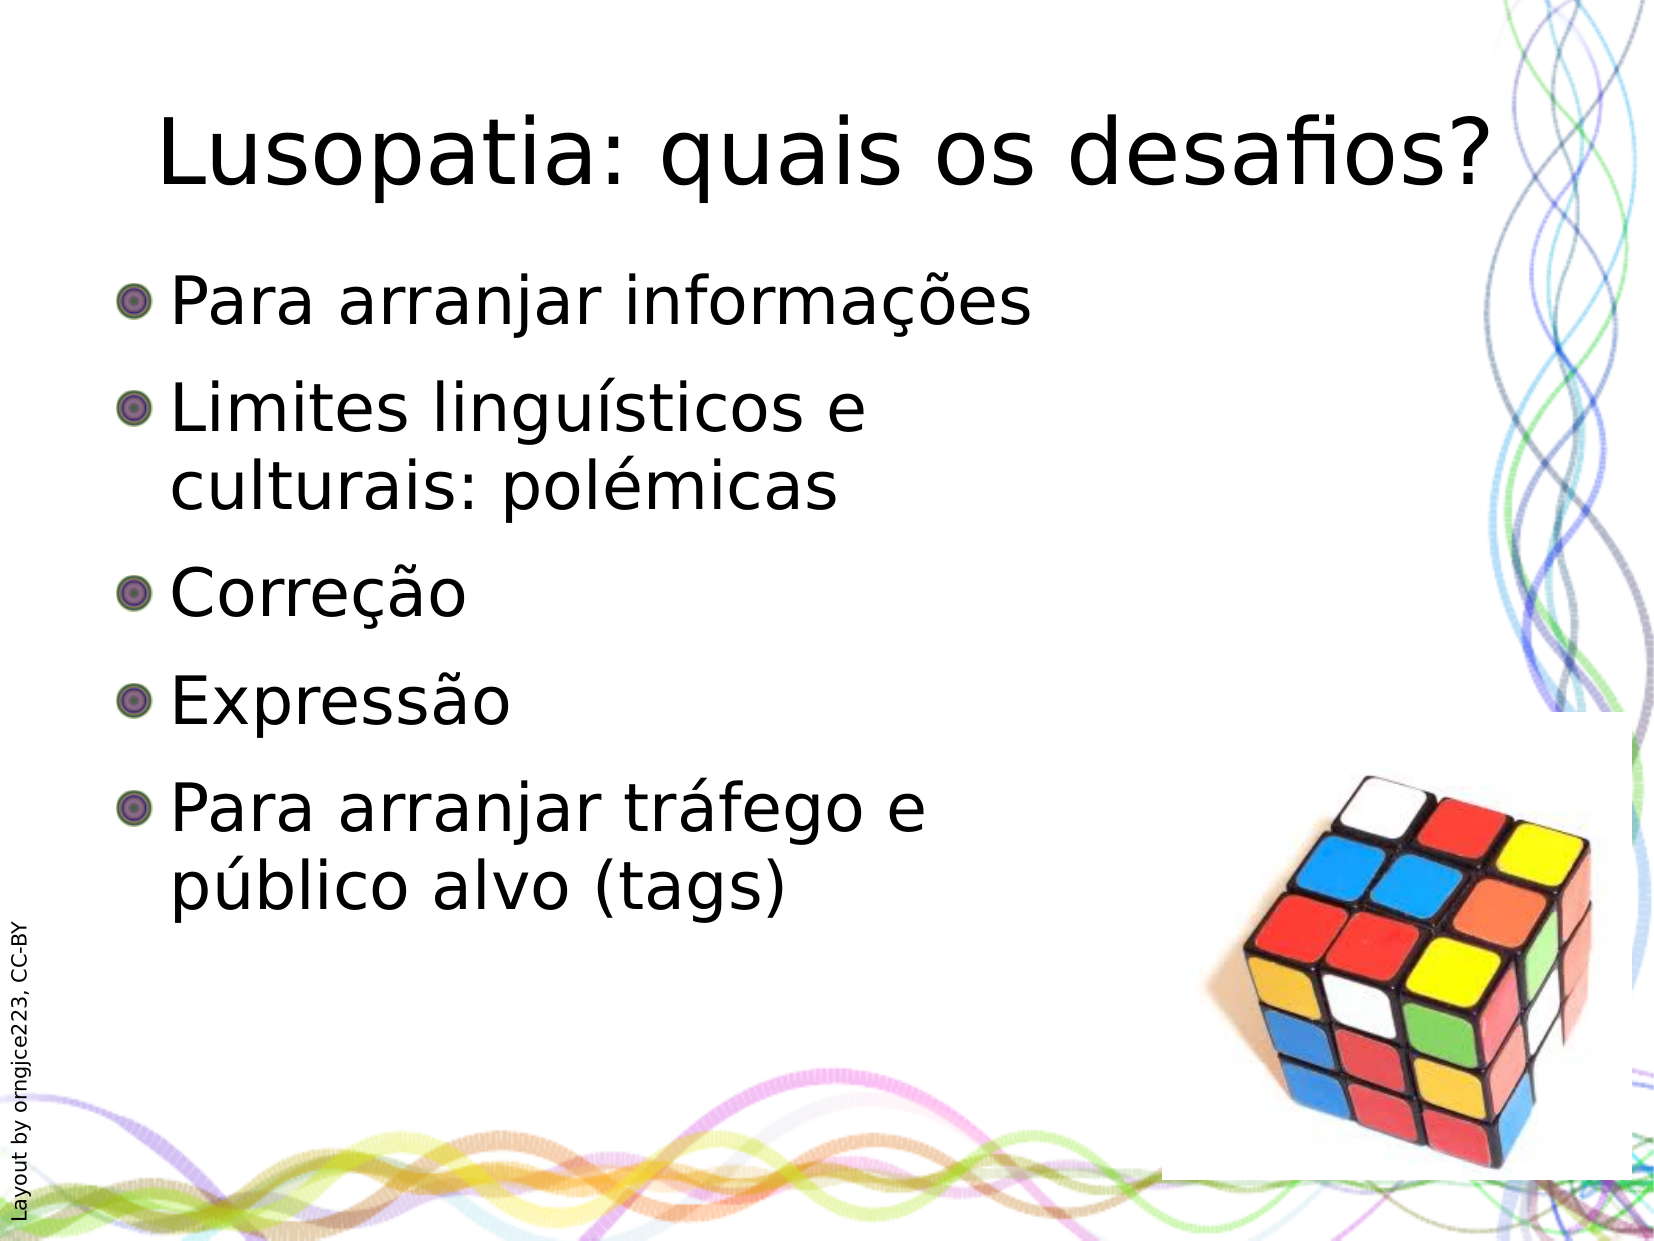

# Lusopatia: quais os desafios?
Para arranjar informações
Limites linguísticos e culturais: polémicas
Correção
Expressão
Para arranjar tráfego e público alvo (tags)